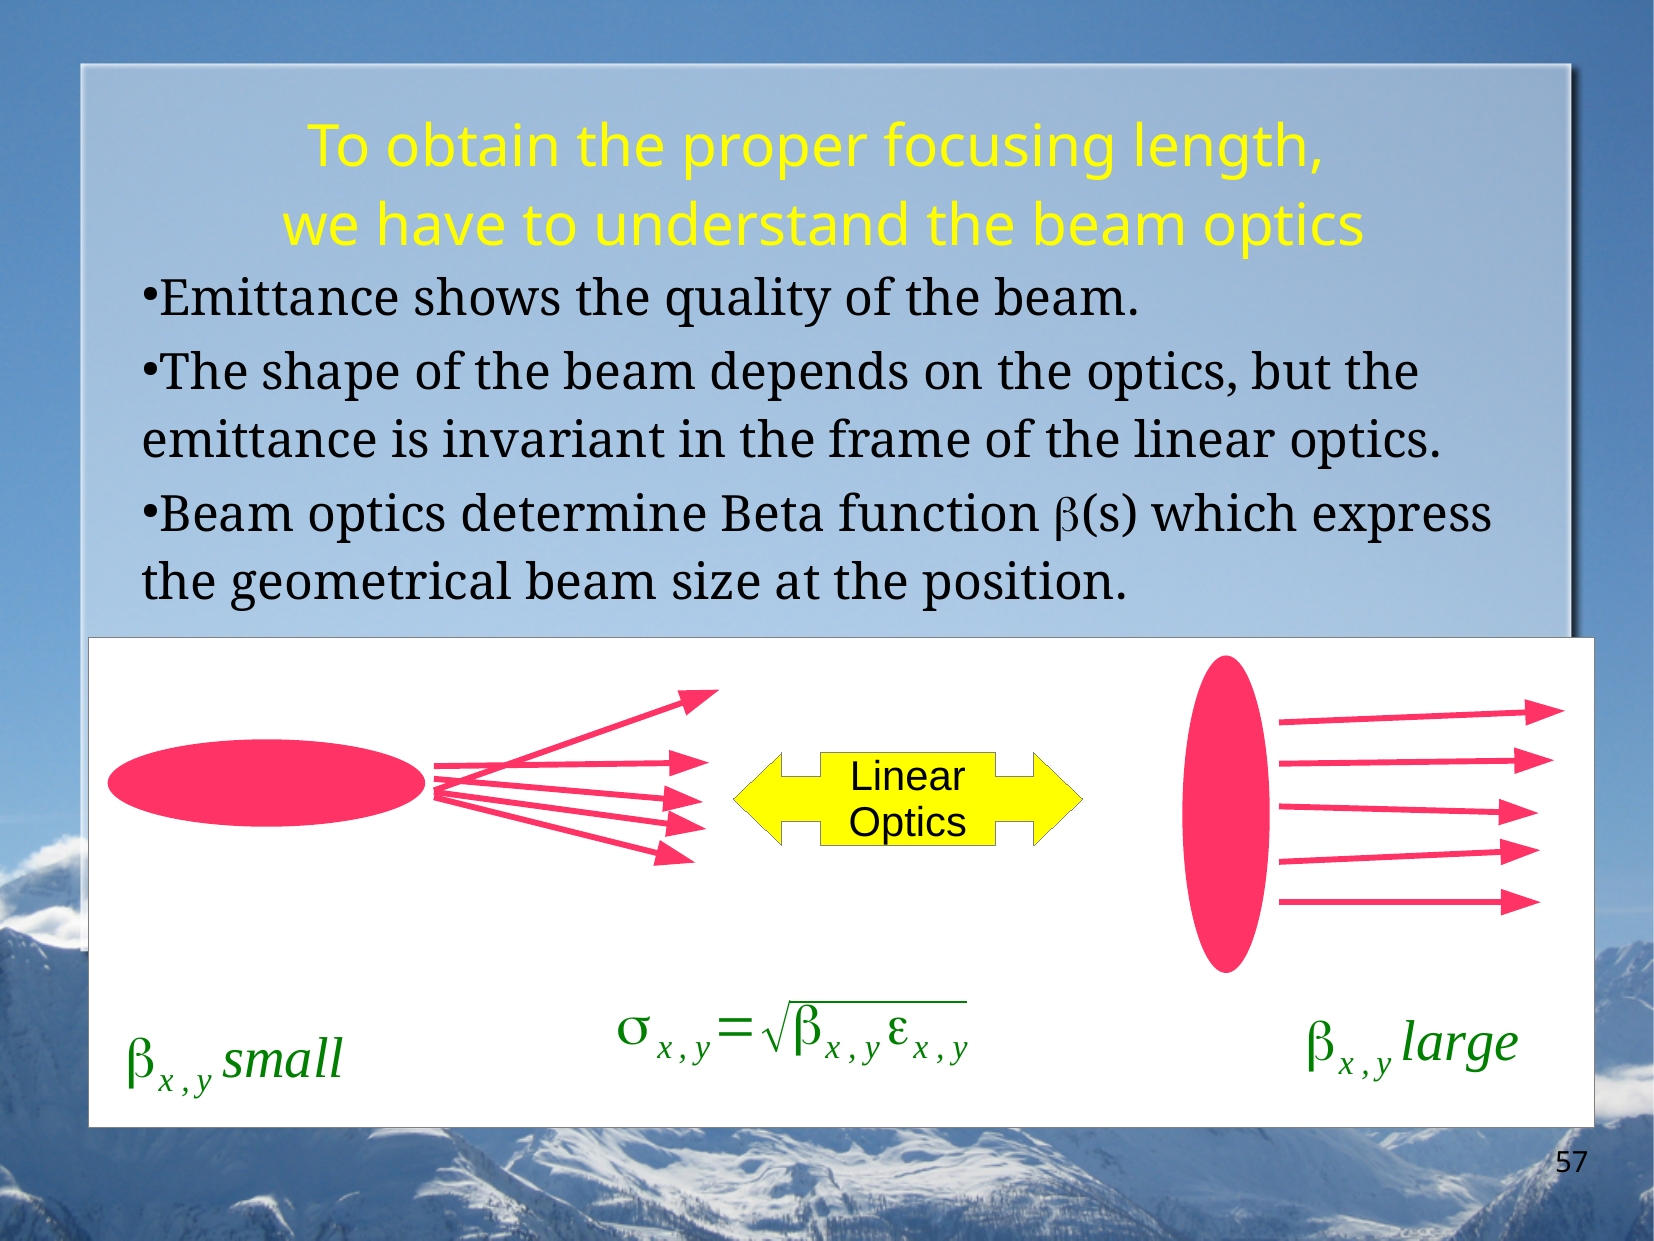

# To obtain the proper focusing length, we have to understand the beam optics
Emittance shows the quality of the beam.
The shape of the beam depends on the optics, but the emittance is invariant in the frame of the linear optics.
Beam optics determine Beta function b(s) which express the geometrical beam size at the position.
Linear
Optics
57